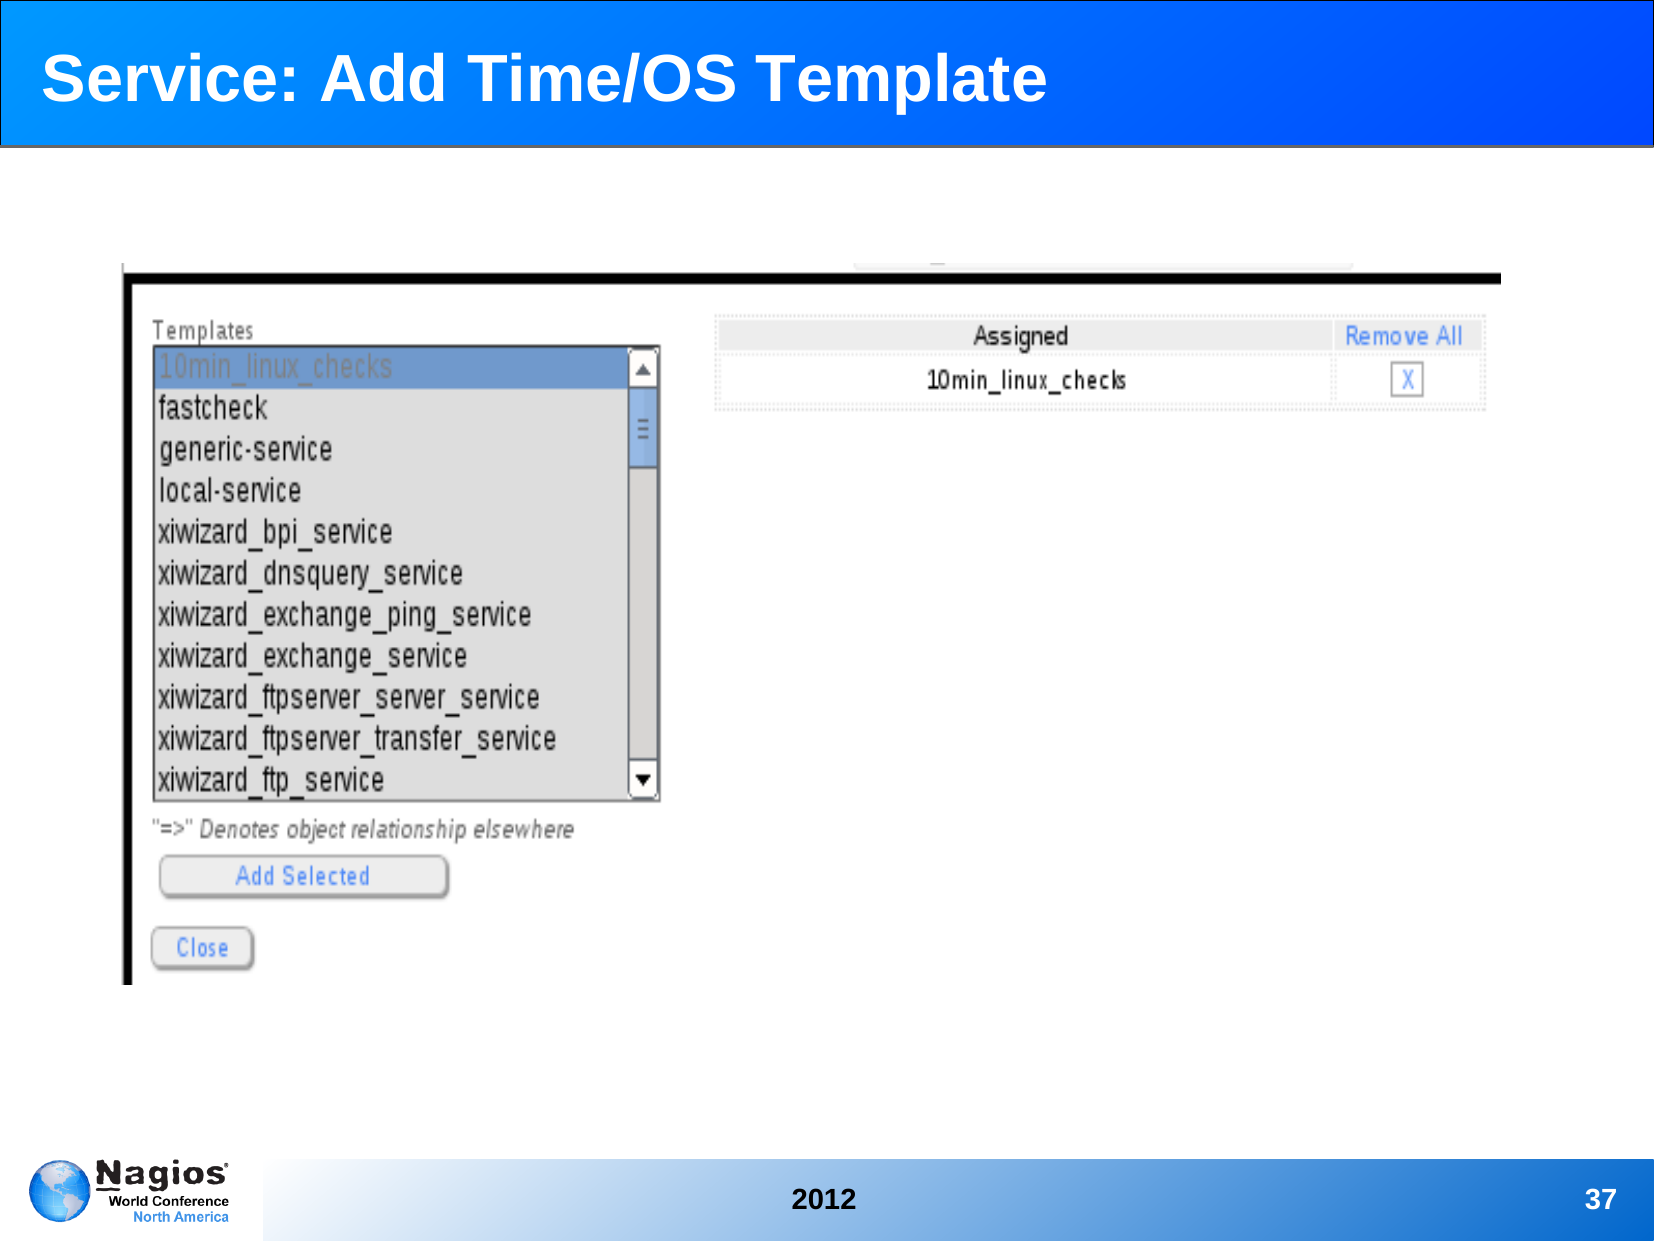

# Service: Add Time/OS Template
2011
37